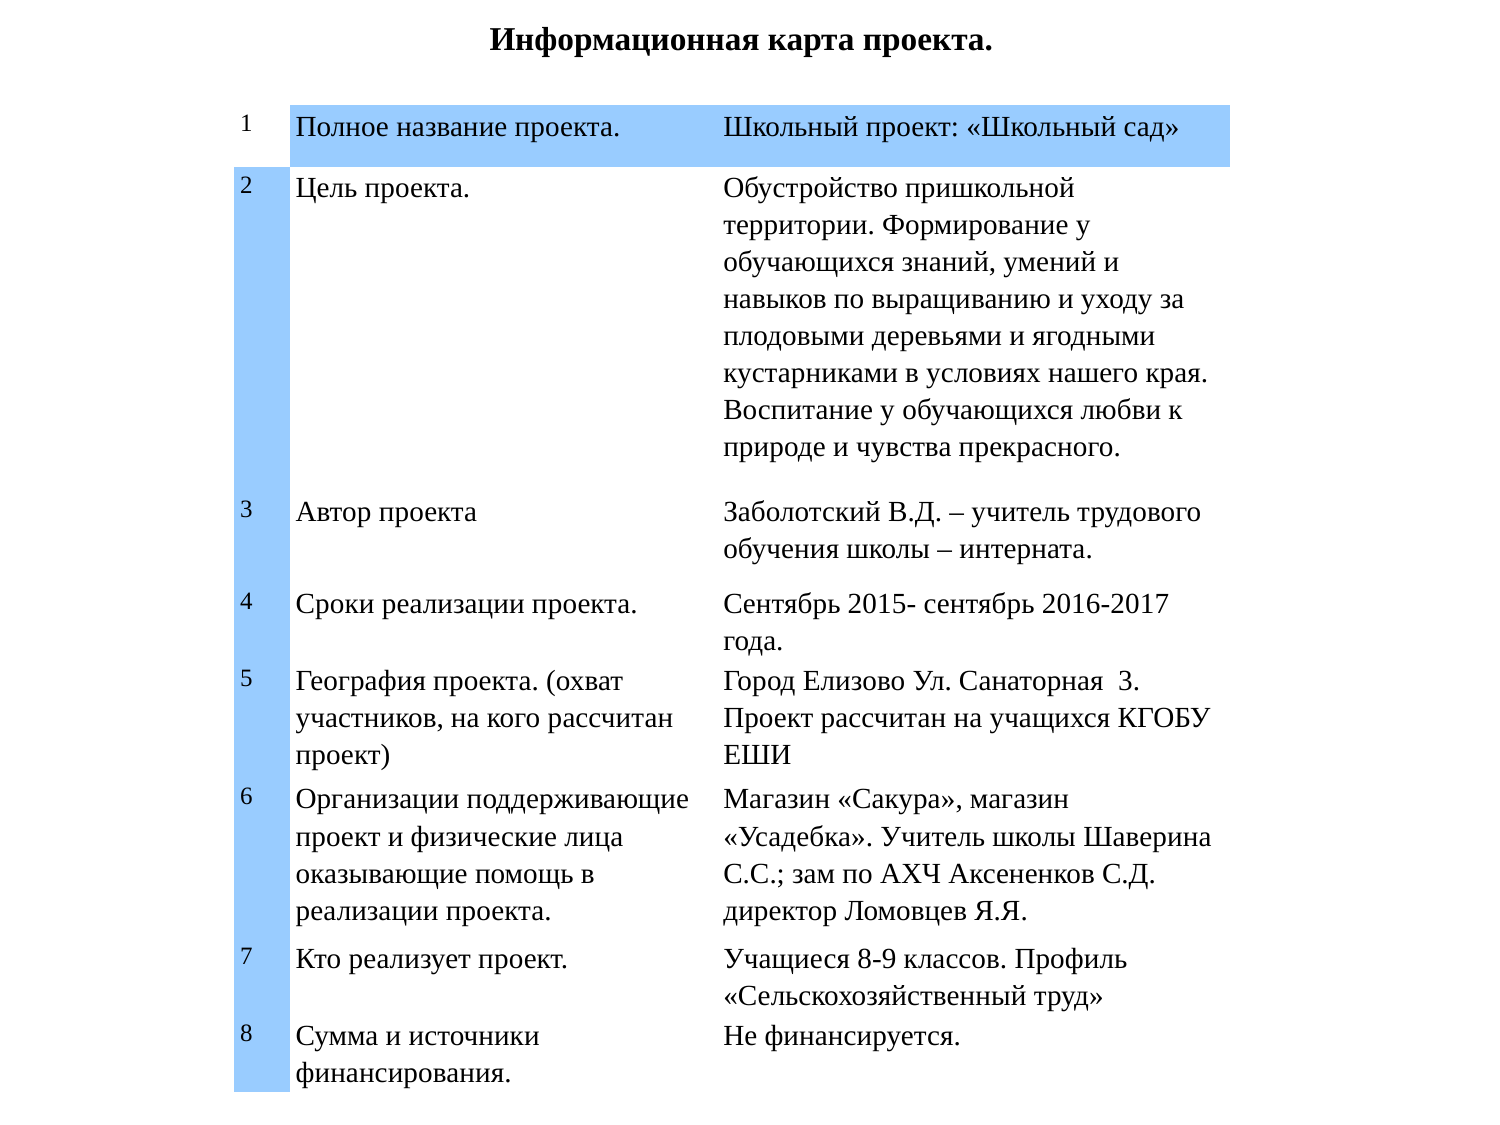

Информационная карта проекта.
| 1 | Полное название проекта. | Школьный проект: «Школьный сад» |
| --- | --- | --- |
| 2 | Цель проекта. | Обустройство пришкольной территории. Формирование у обучающихся знаний, умений и навыков по выращиванию и уходу за плодовыми деревьями и ягодными кустарниками в условиях нашего края. Воспитание у обучающихся любви к природе и чувства прекрасного. |
| 3 | Автор проекта | Заболотский В.Д. – учитель трудового обучения школы – интерната. |
| 4 | Сроки реализации проекта. | Сентябрь 2015- сентябрь 2016-2017 года. |
| 5 | География проекта. (охват участников, на кого рассчитан проект) | Город Елизово Ул. Санаторная 3. Проект рассчитан на учащихся КГОБУ ЕШИ |
| 6 | Организации поддерживающие проект и физические лица оказывающие помощь в реализации проекта. | Магазин «Сакура», магазин «Усадебка». Учитель школы Шаверина С.С.; зам по АХЧ Аксененков С.Д. директор Ломовцев Я.Я. |
| 7 | Кто реализует проект. | Учащиеся 8-9 классов. Профиль «Сельскохозяйственный труд» |
| 8 | Сумма и источники финансирования. | Не финансируется. |